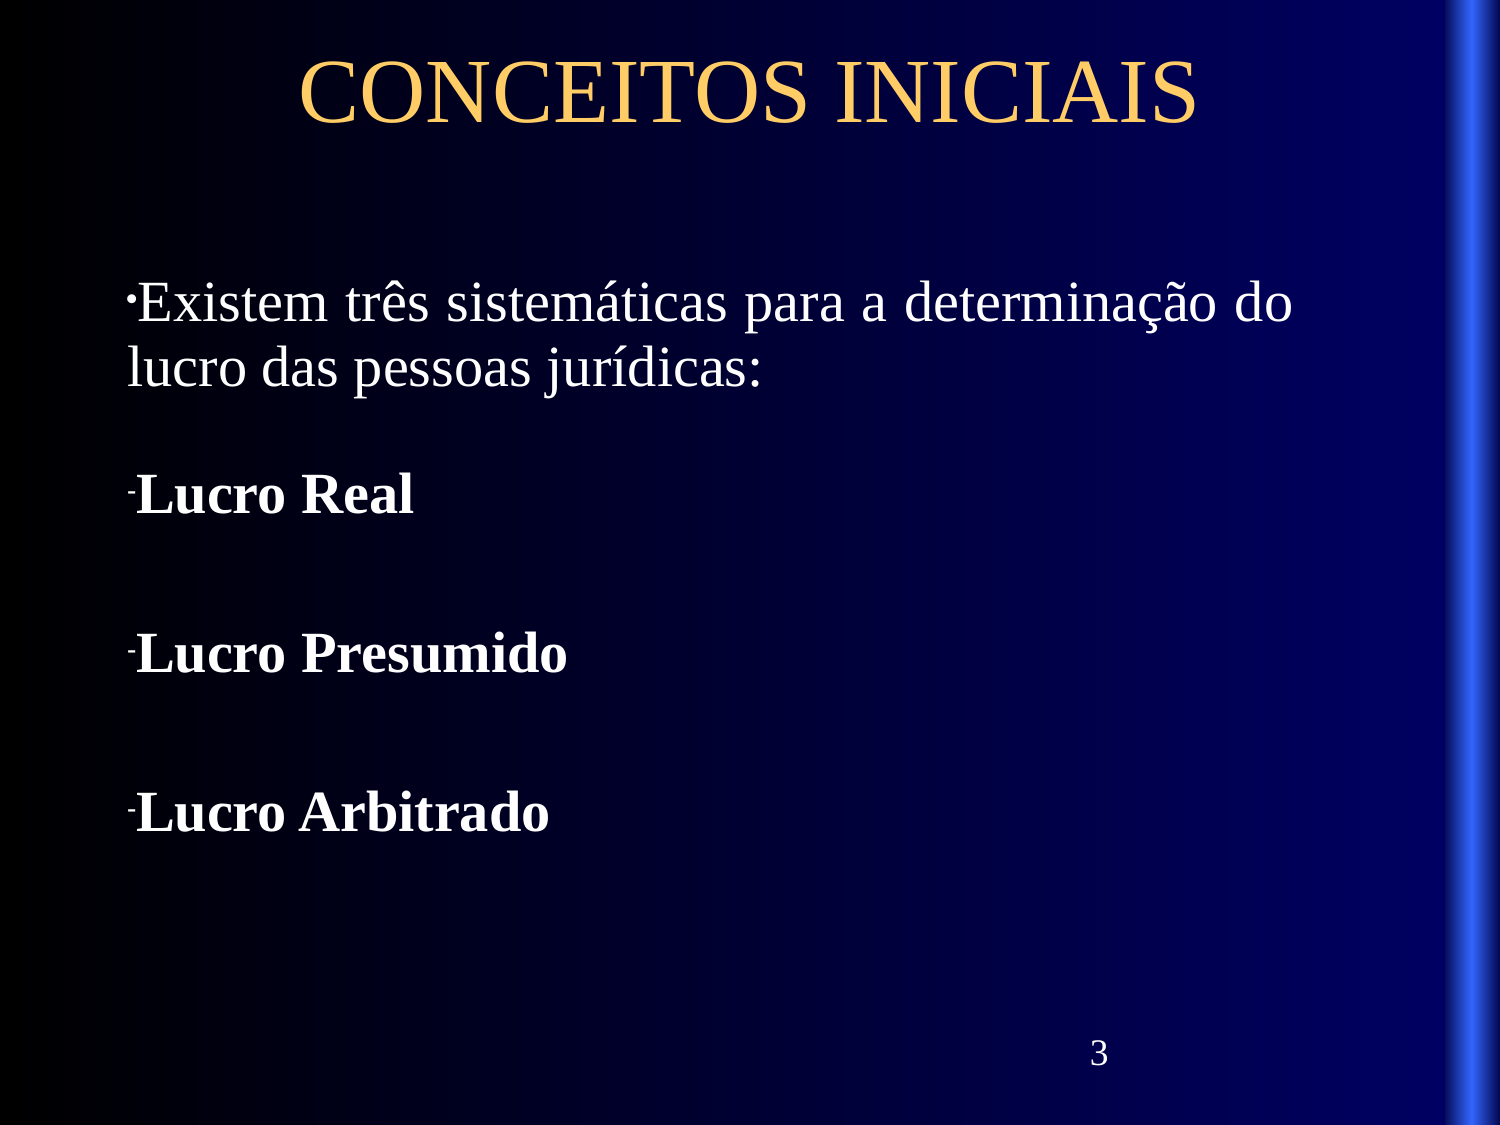

# CONCEITOS INICIAIS
Existem três sistemáticas para a determinação do lucro das pessoas jurídicas:
Lucro Real
Lucro Presumido
Lucro Arbitrado